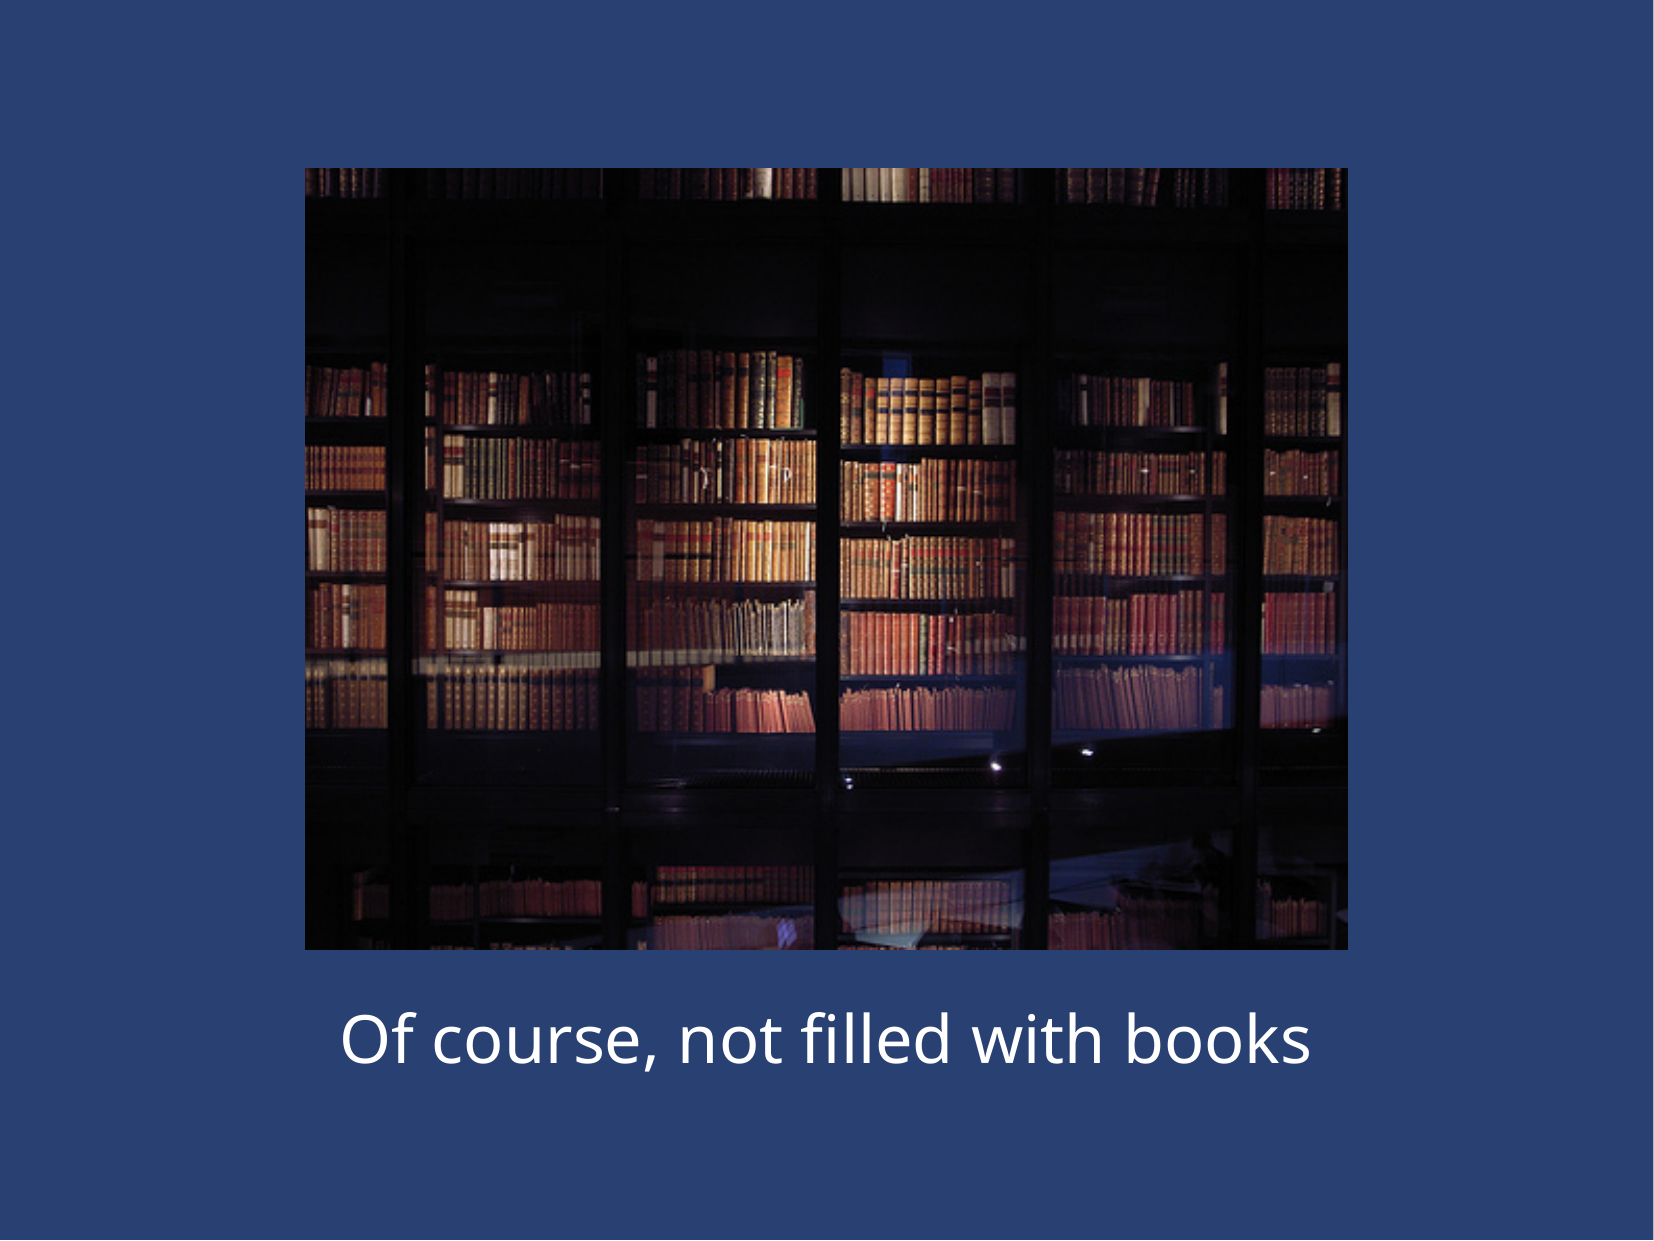

# Of course, not filled with books